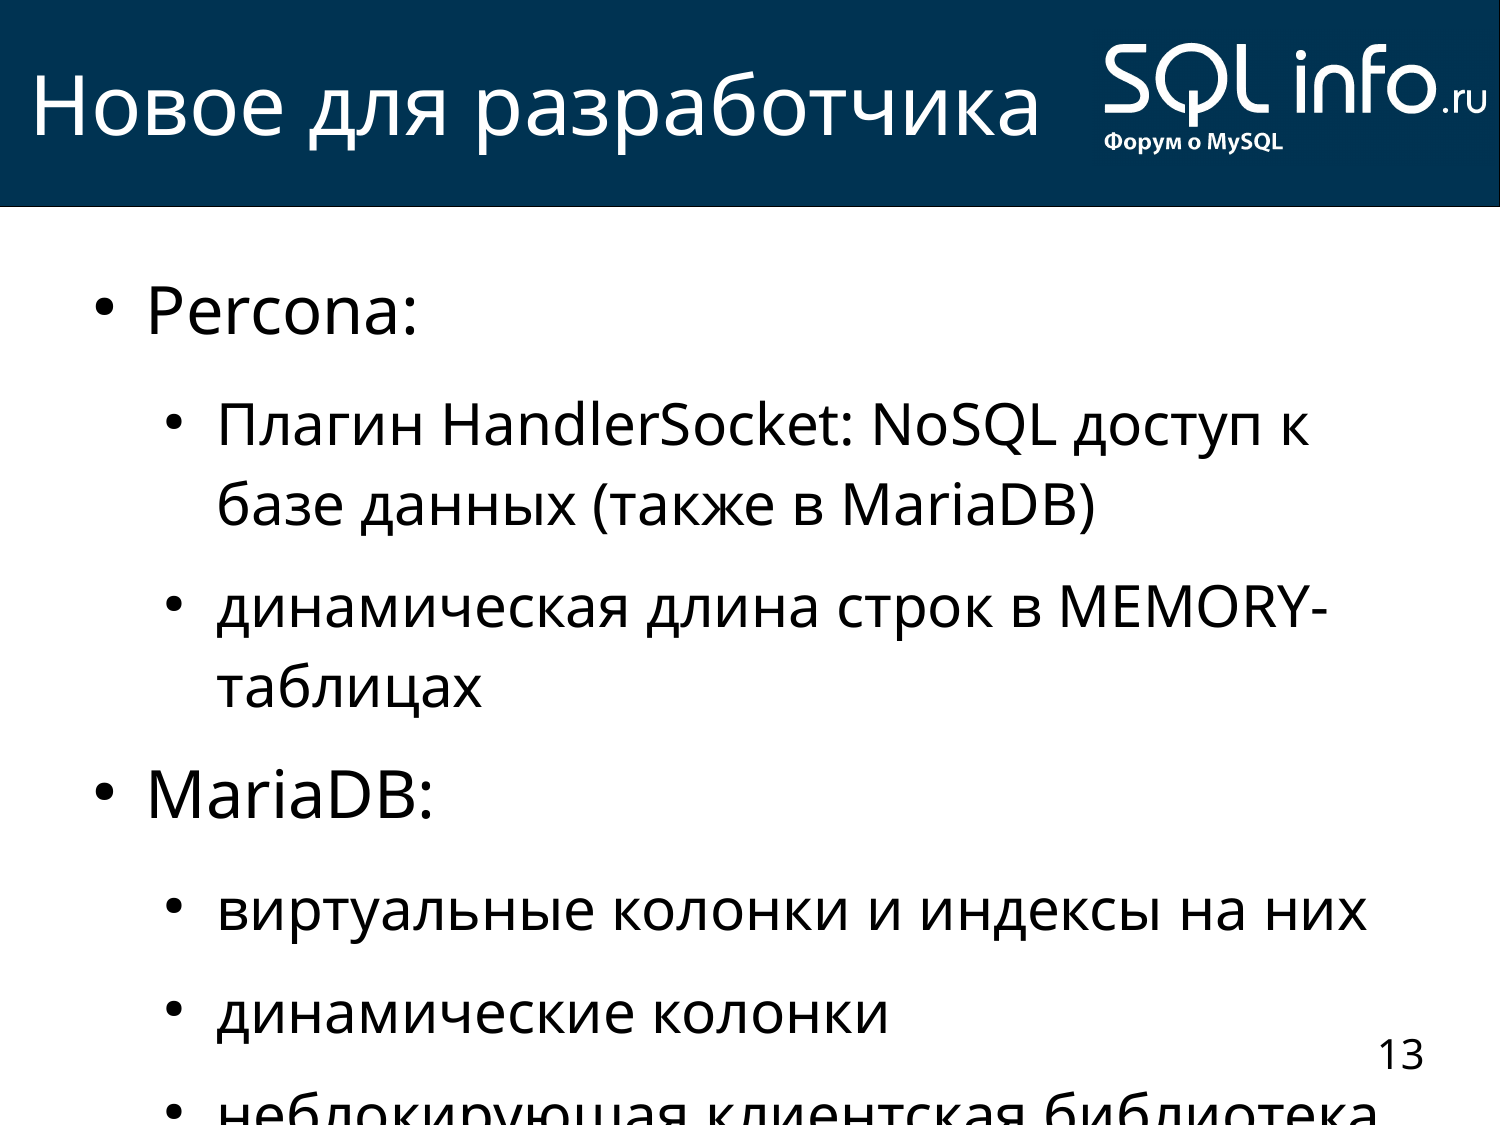

# Новое для разработчика
Percona:
Плагин HandlerSocket: NoSQL доступ к базе данных (также в MariaDB)
динамическая длина строк в MEMORY-таблицах
MariaDB:
виртуальные колонки и индексы на них
динамические колонки
неблокирующая клиентская библиотека
13